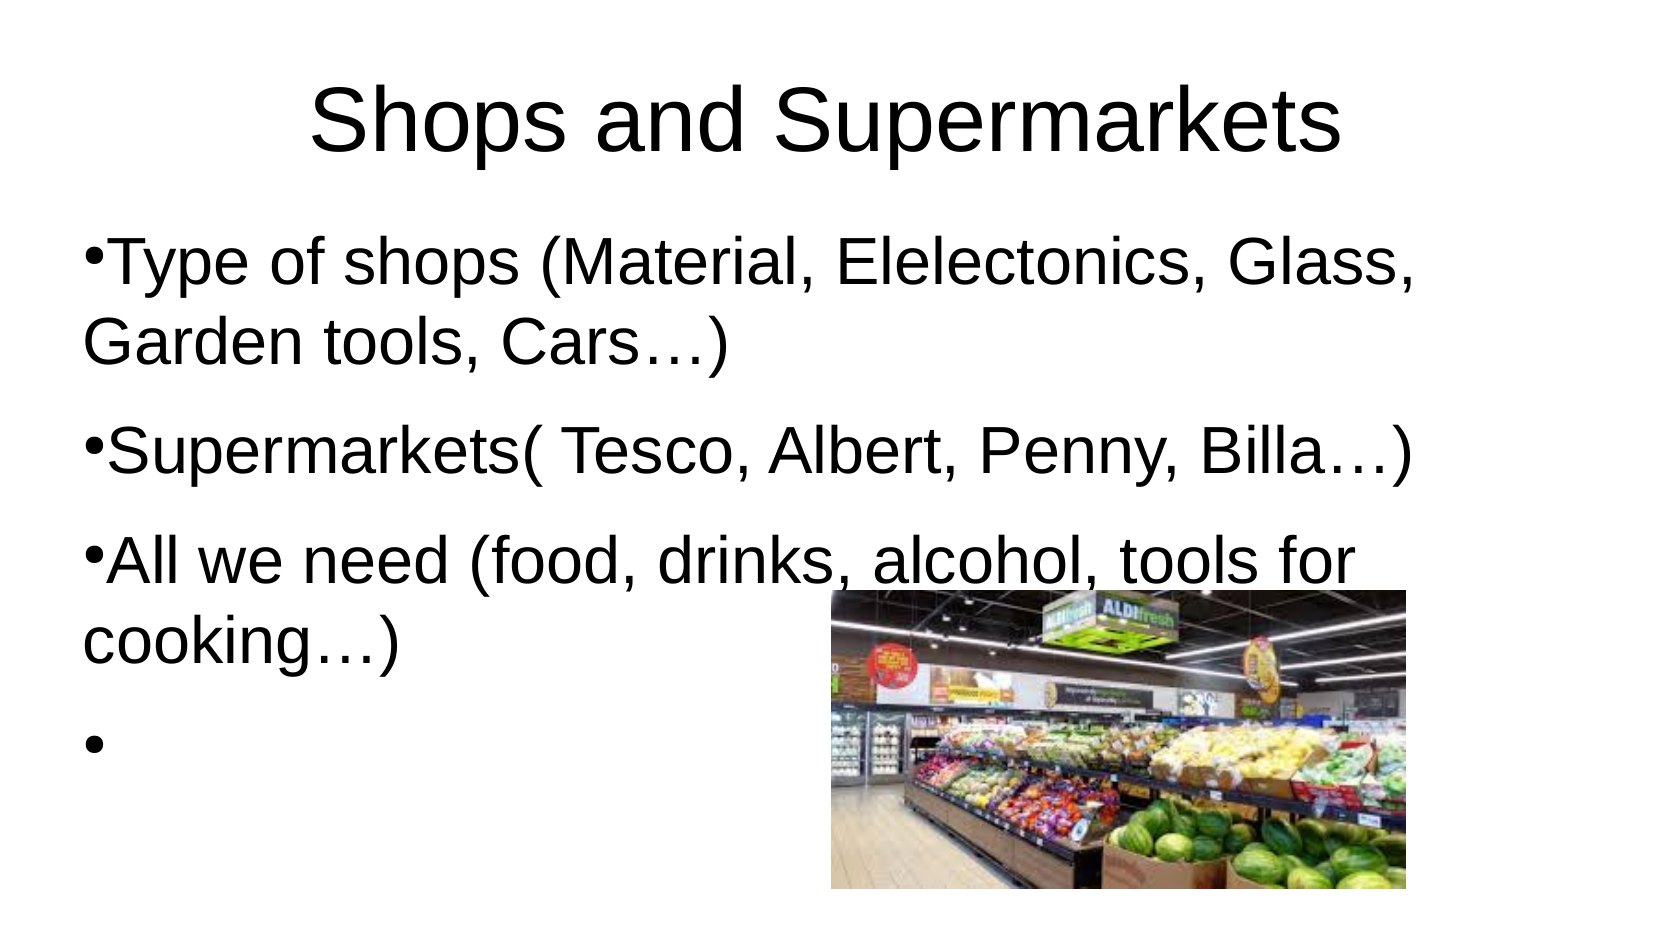

# Shops and Supermarkets
Type of shops (Material, Elelectonics, Glass, Garden tools, Cars…)
Supermarkets( Tesco, Albert, Penny, Billa…)
All we need (food, drinks, alcohol, tools for cooking…)